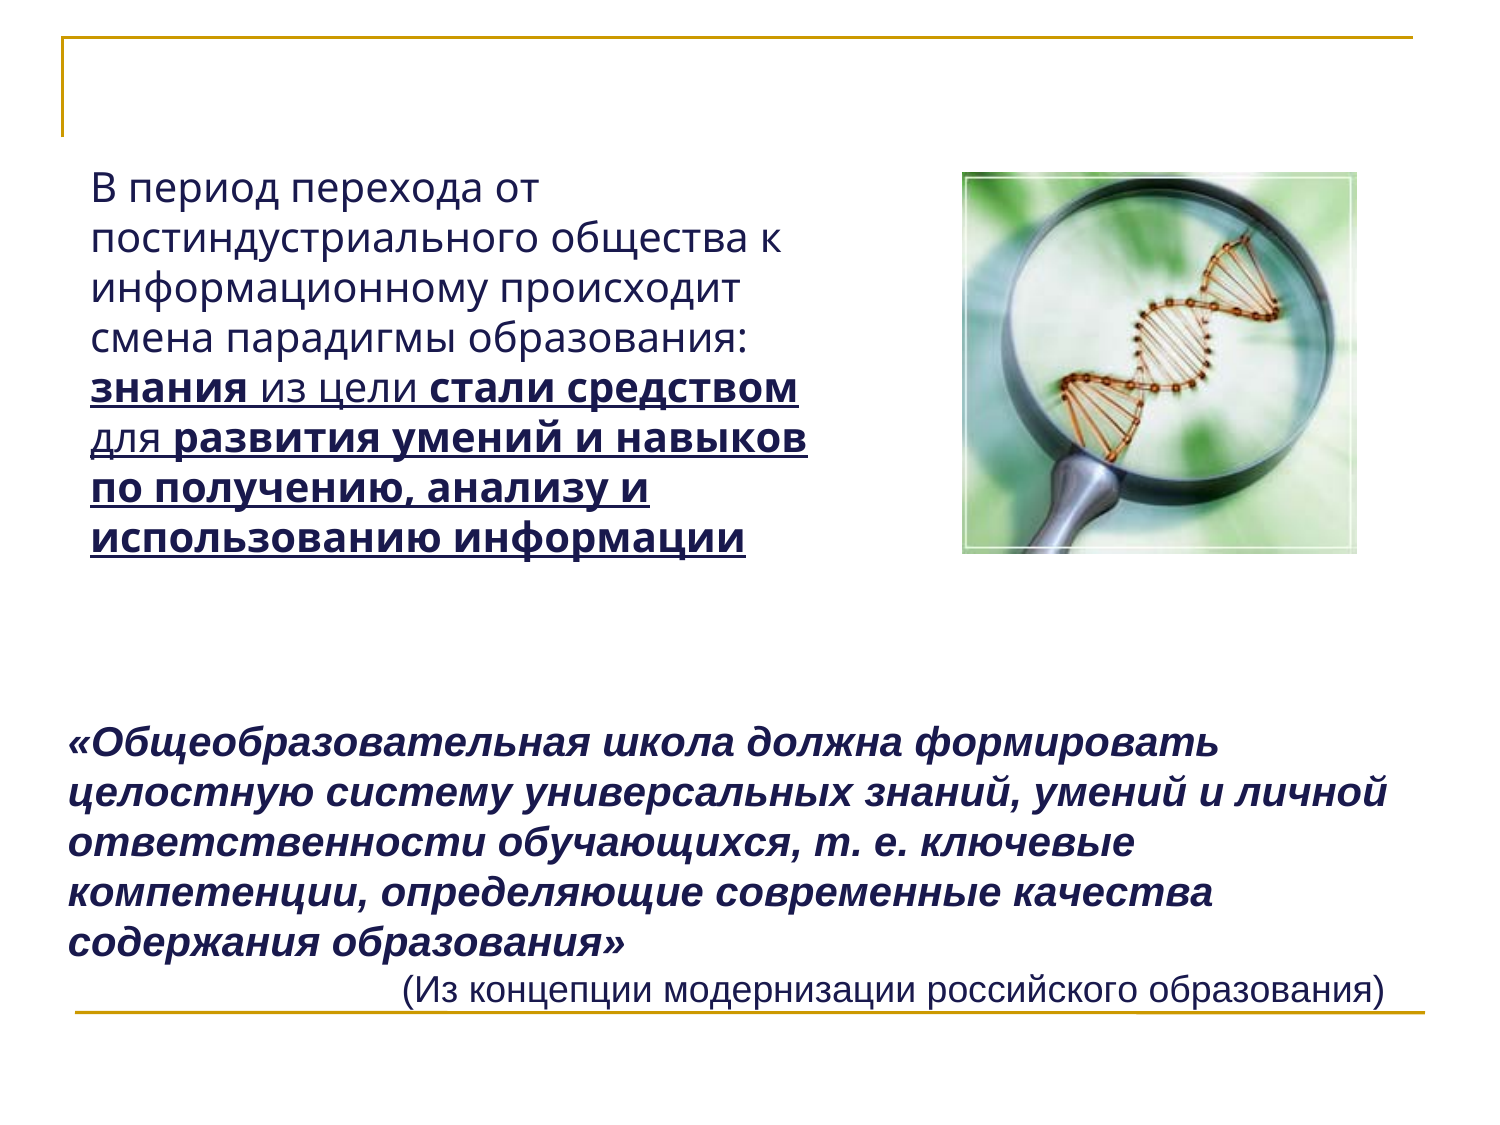

В период перехода от постиндустриального общества к информационному происходит смена парадигмы образования: знания из цели стали средством для развития умений и навыков по получению, анализу и использованию информации
«Общеобразовательная школа должна формировать целостную систему универсальных знаний, умений и личной ответственности обучающихся, т. е. ключевые компетенции, определяющие современные качества содержания образования»
(Из концепции модернизации российского образования)